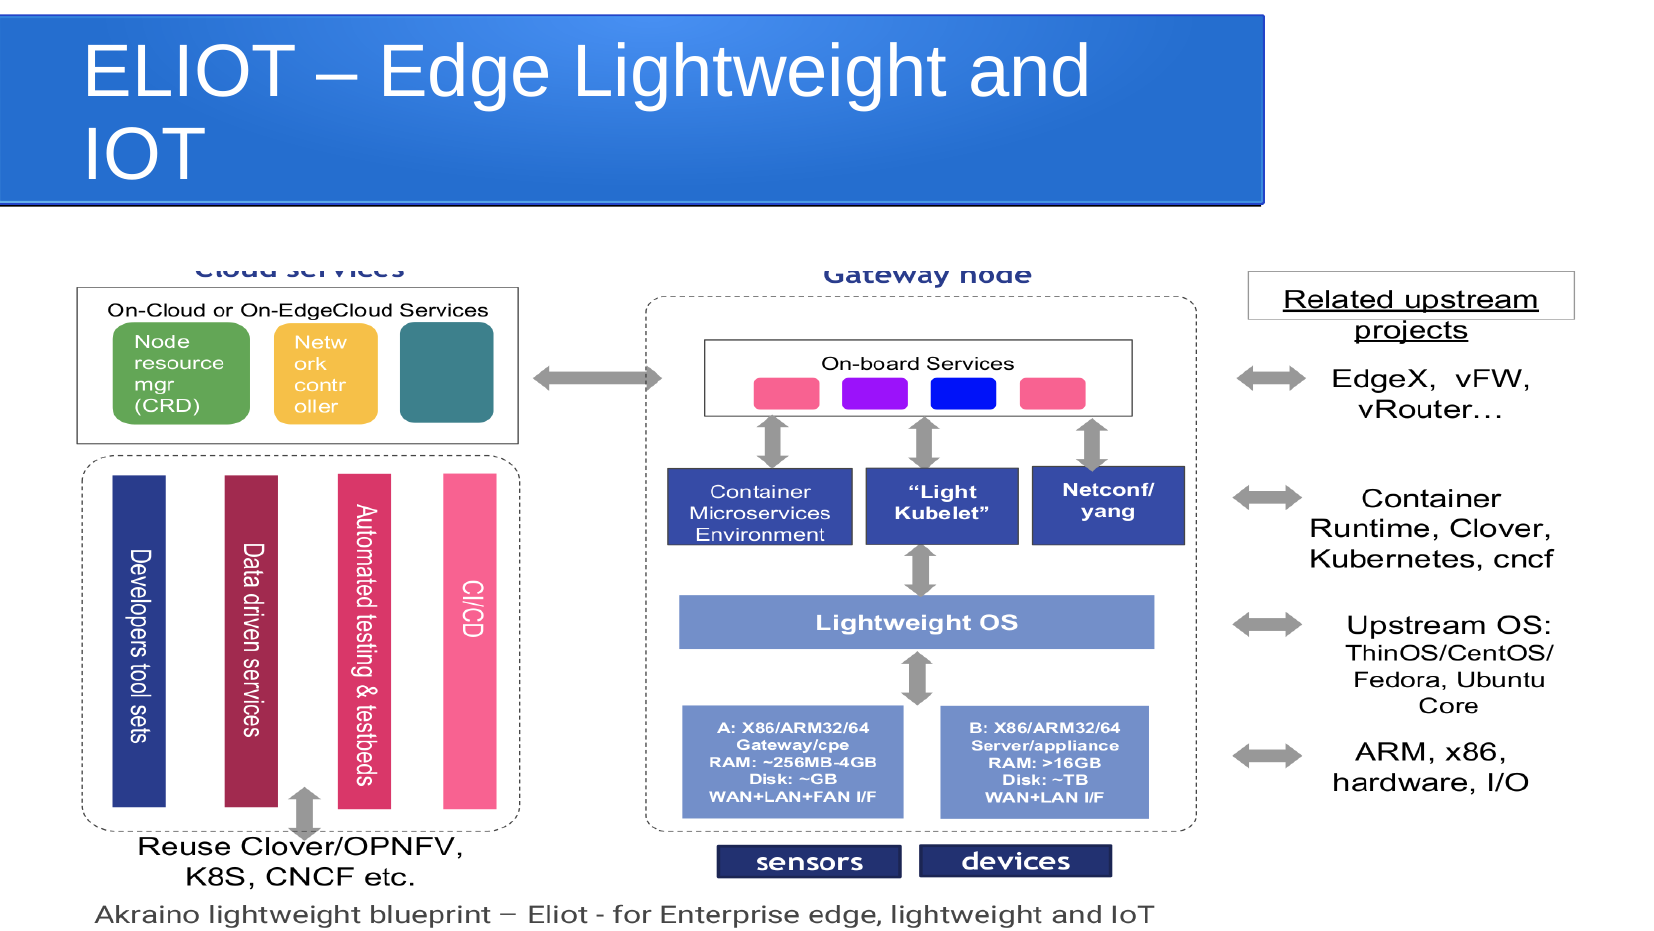

# ELIOT – Edge Lightweight and IOT